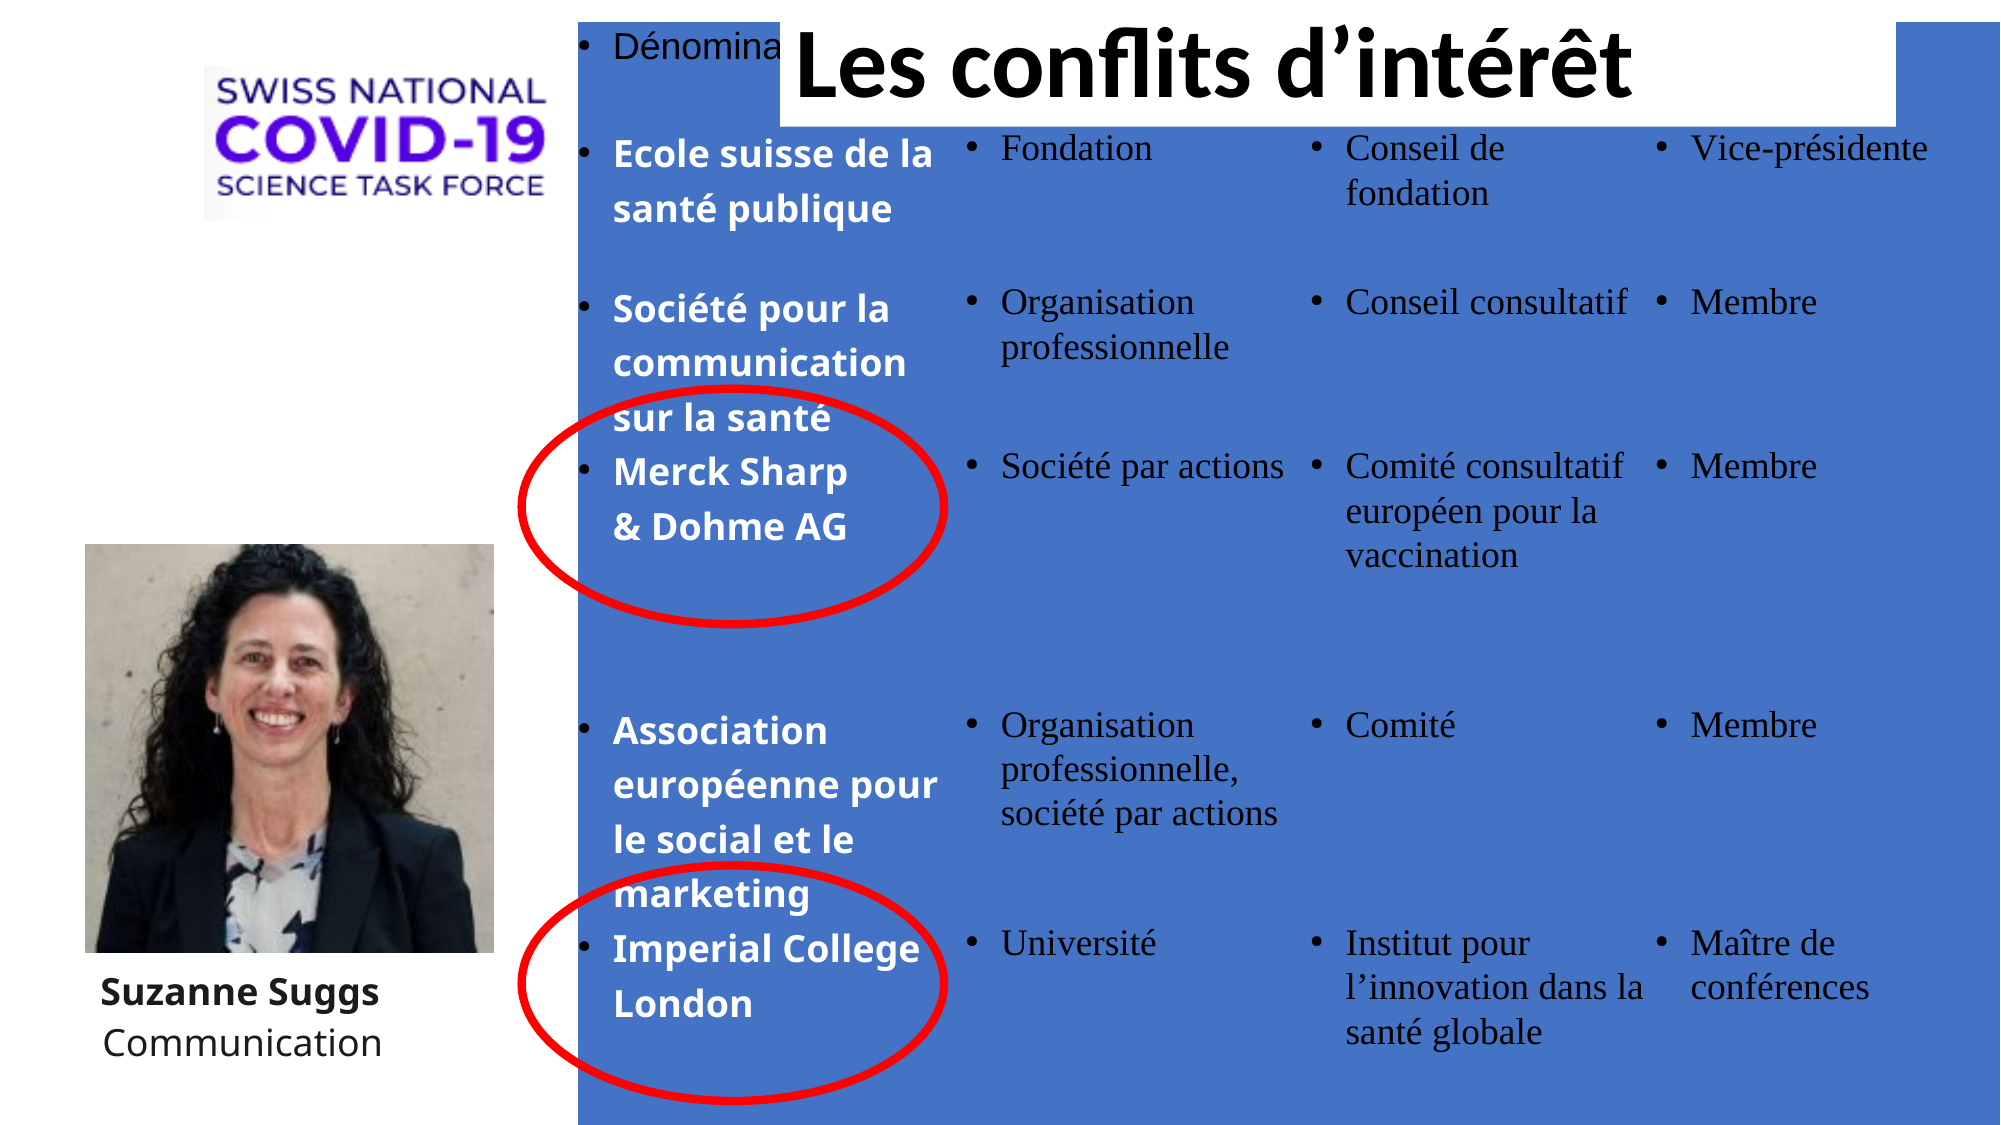

Les conflits d’intérêt
| Dénomination | Forme Juridique | Organe | Fonction |
| --- | --- | --- | --- |
| Ecole suisse de la santé publique | Fondation | Conseil de fondation | Vice-présidente |
| Société pour la communication sur la santé | Organisation professionnelle | Conseil consultatif | Membre |
| Merck Sharp & Dohme AG | Société par actions | Comité consultatif européen pour la vaccination | Membre |
| Association européenne pour le social et le marketing | Organisation professionnelle, société par actions | Comité | Membre |
| Imperial College London | Université | Institut pour l’innovation dans la santé globale | Maître de conférences |
Suzanne Suggs
Communication